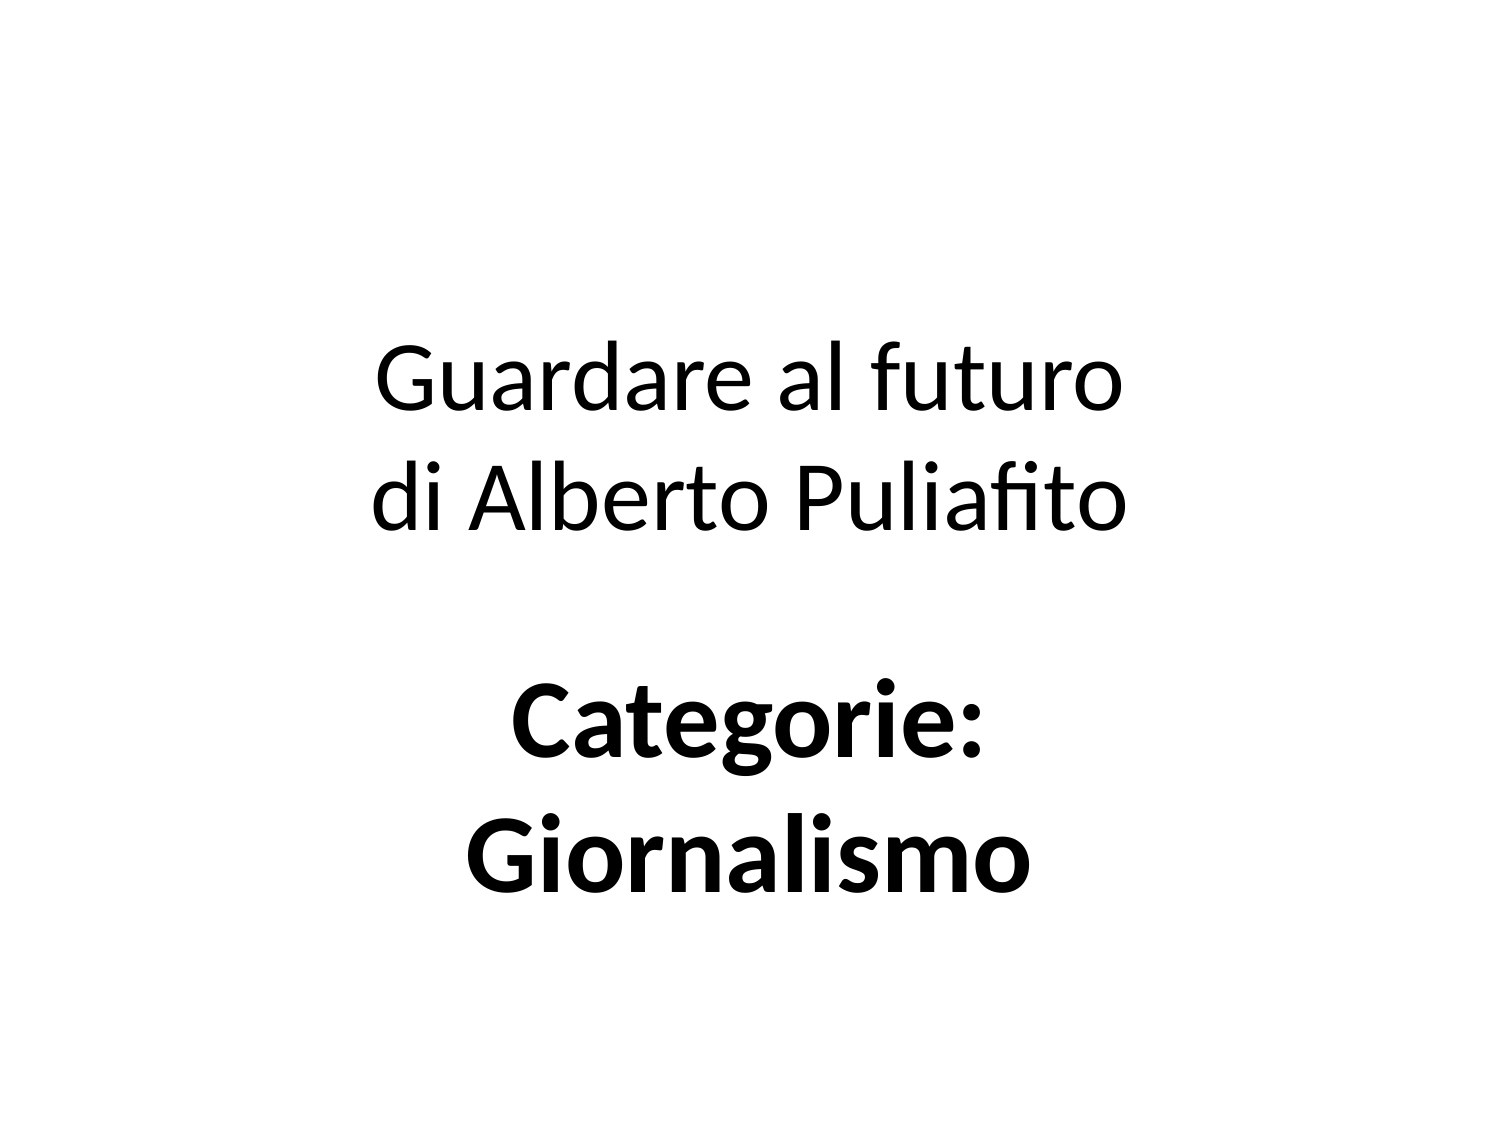

# Guardare al futuro di Alberto Puliafito
Categorie: Giornalismo